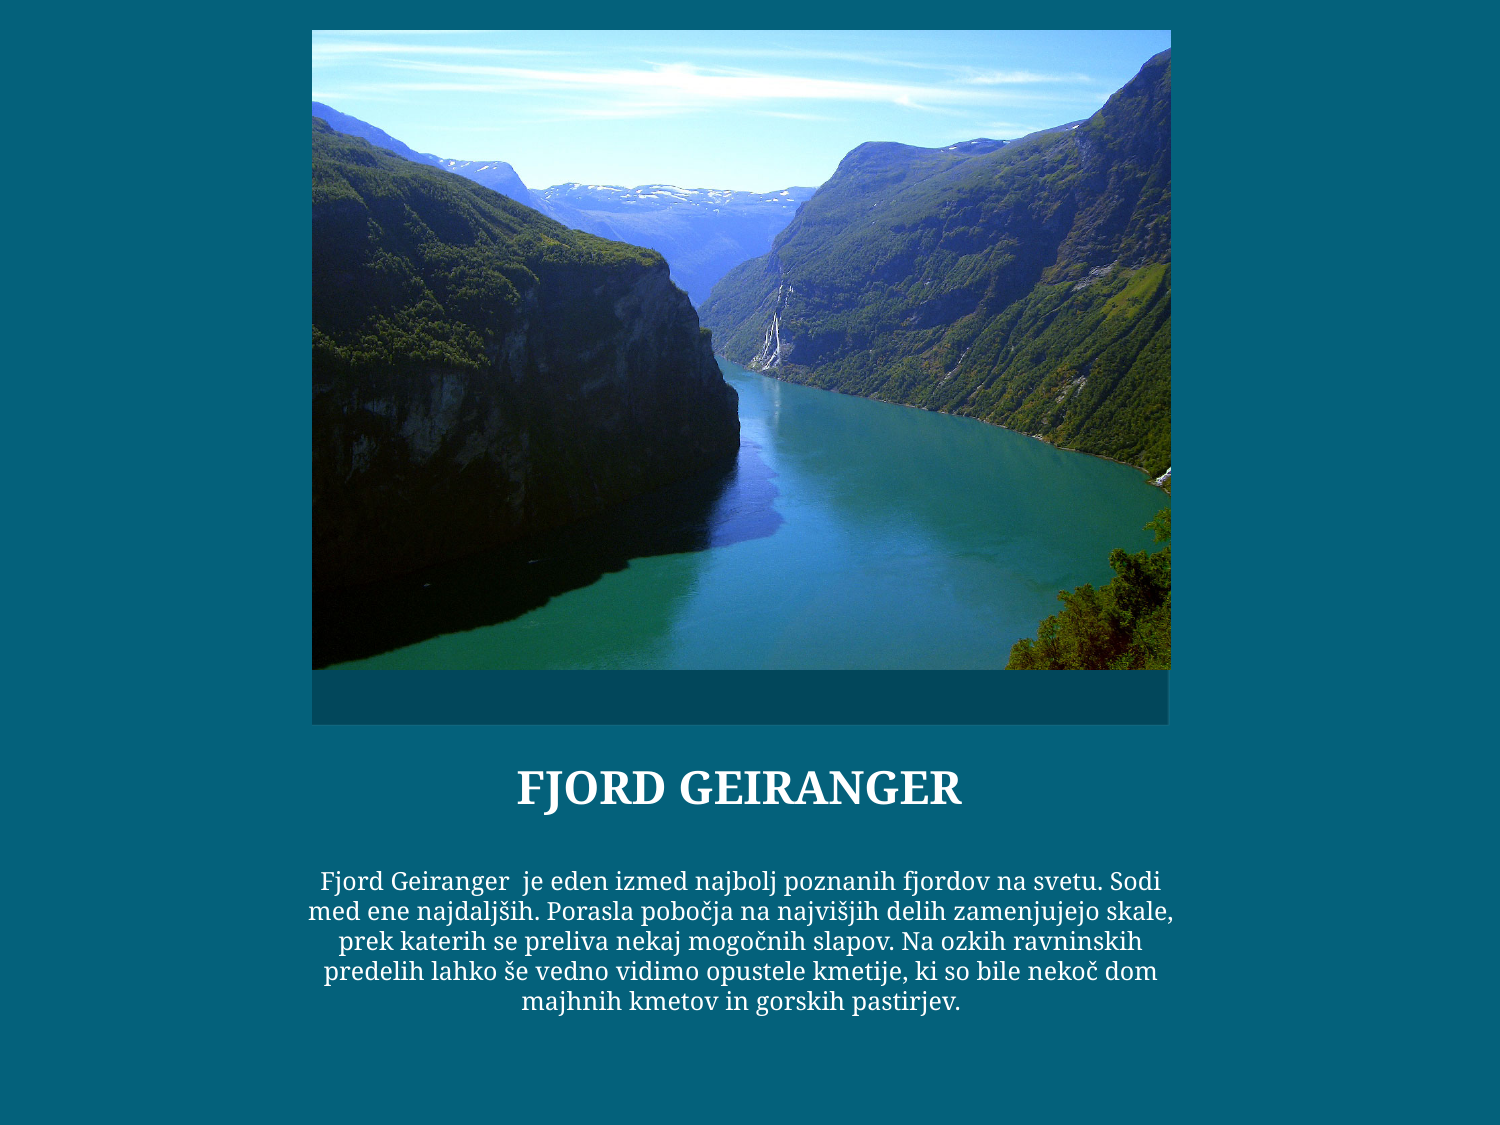

# FJORD GEIRANGER
Fjord Geiranger je eden izmed najbolj poznanih fjordov na svetu. Sodi med ene najdaljših. Porasla pobočja na najvišjih delih zamenjujejo skale, prek katerih se preliva nekaj mogočnih slapov. Na ozkih ravninskih predelih lahko še vedno vidimo opustele kmetije, ki so bile nekoč dom majhnih kmetov in gorskih pastirjev.